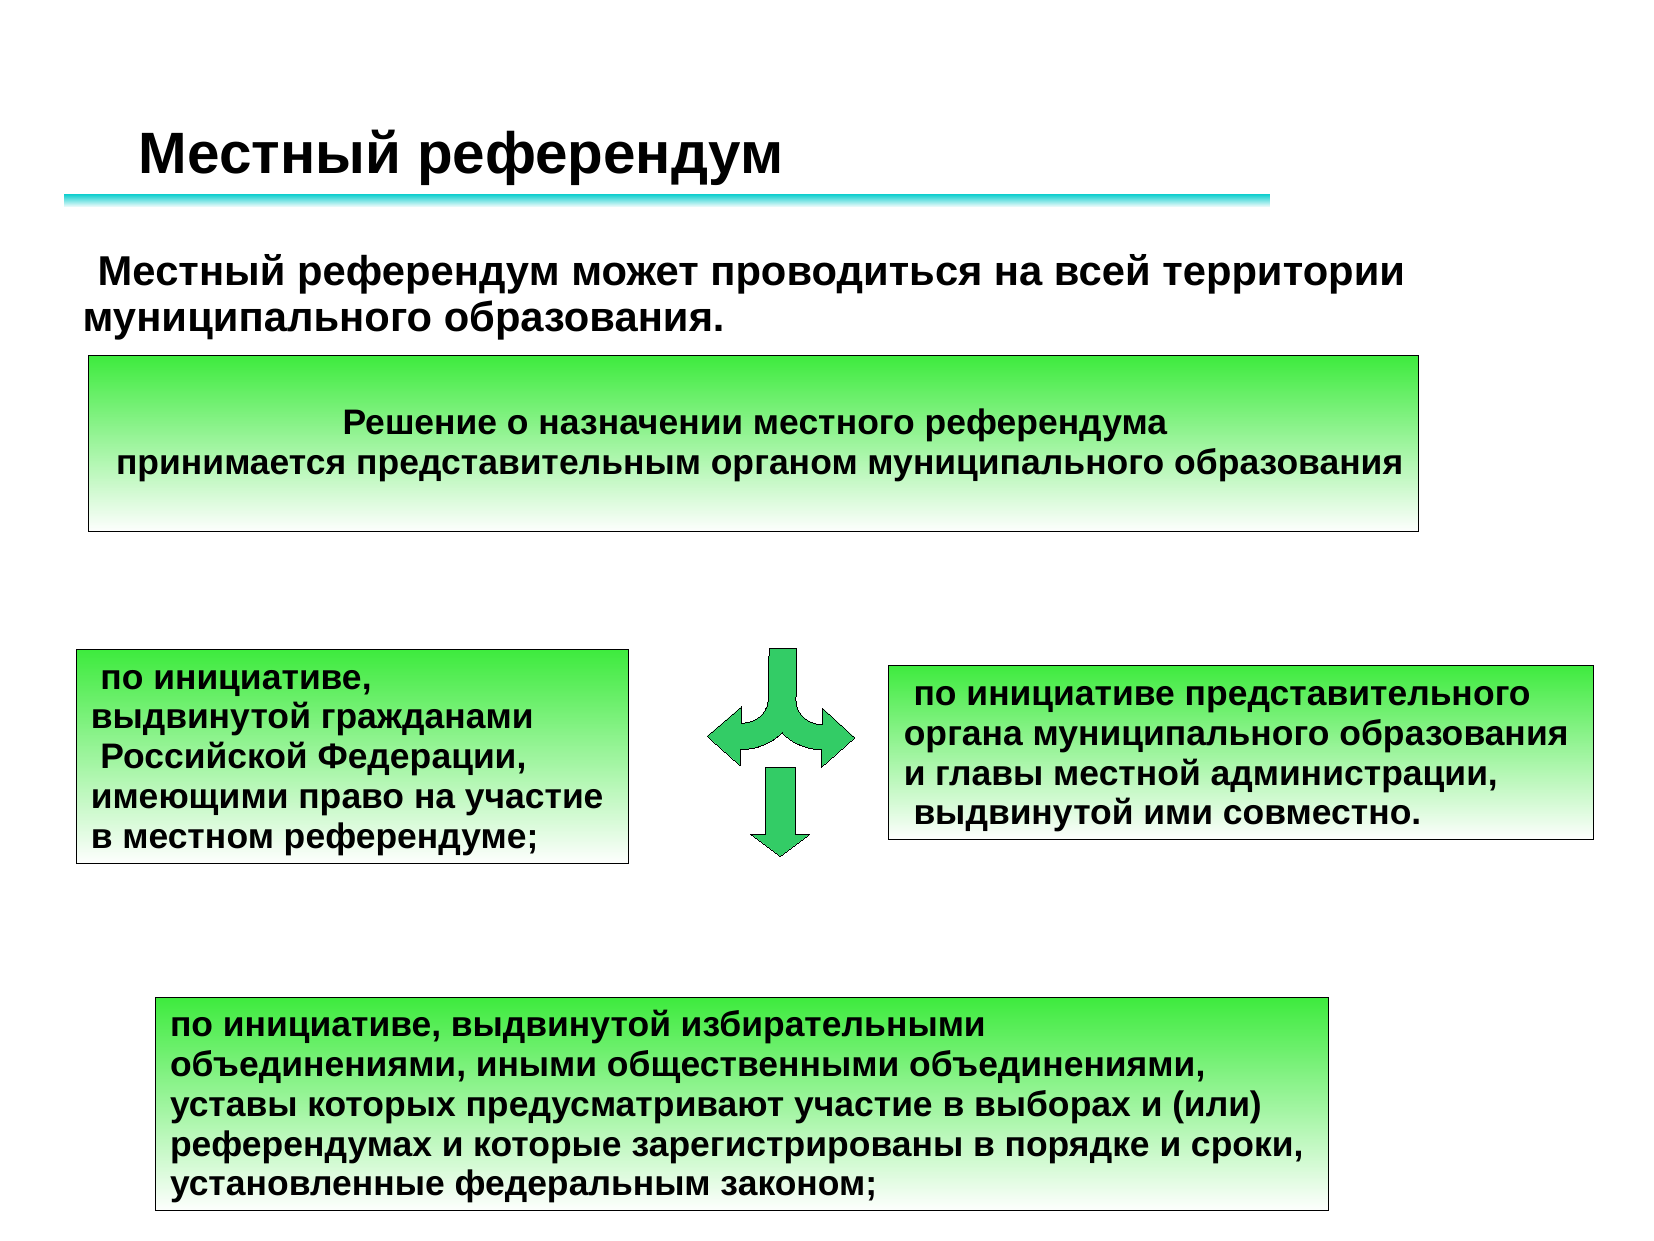

# Местный референдум
Местный референдум может проводиться на всей территории муниципального образования.
Решение о назначении местного референдума
принимается представительным органом муниципального образования
 по инициативе,
выдвинутой гражданами
 Российской Федерации,
имеющими право на участие
в местном референдуме;
 по инициативе представительного
органа муниципального образования
и главы местной администрации,
 выдвинутой ими совместно.
по инициативе, выдвинутой избирательными
объединениями, иными общественными объединениями,
уставы которых предусматривают участие в выборах и (или)
референдумах и которые зарегистрированы в порядке и сроки,
установленные федеральным законом;